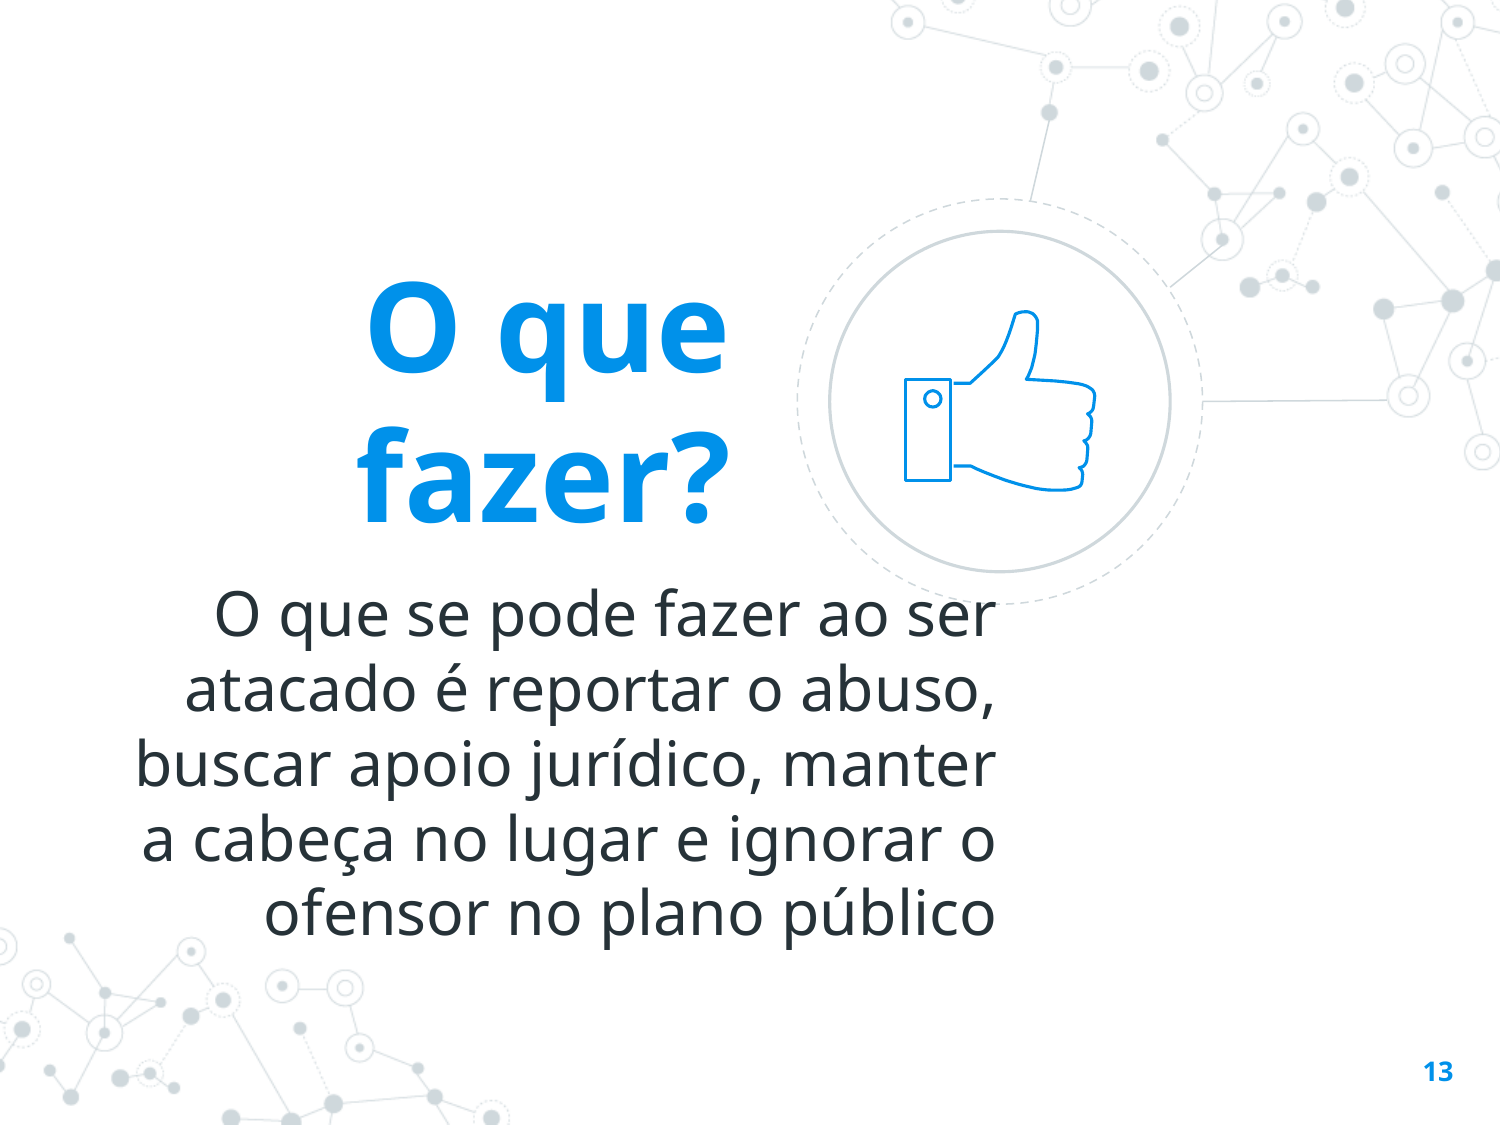

# O que fazer?
O que se pode fazer ao ser atacado é reportar o abuso, buscar apoio jurídico, manter a cabeça no lugar e ignorar o ofensor no plano público